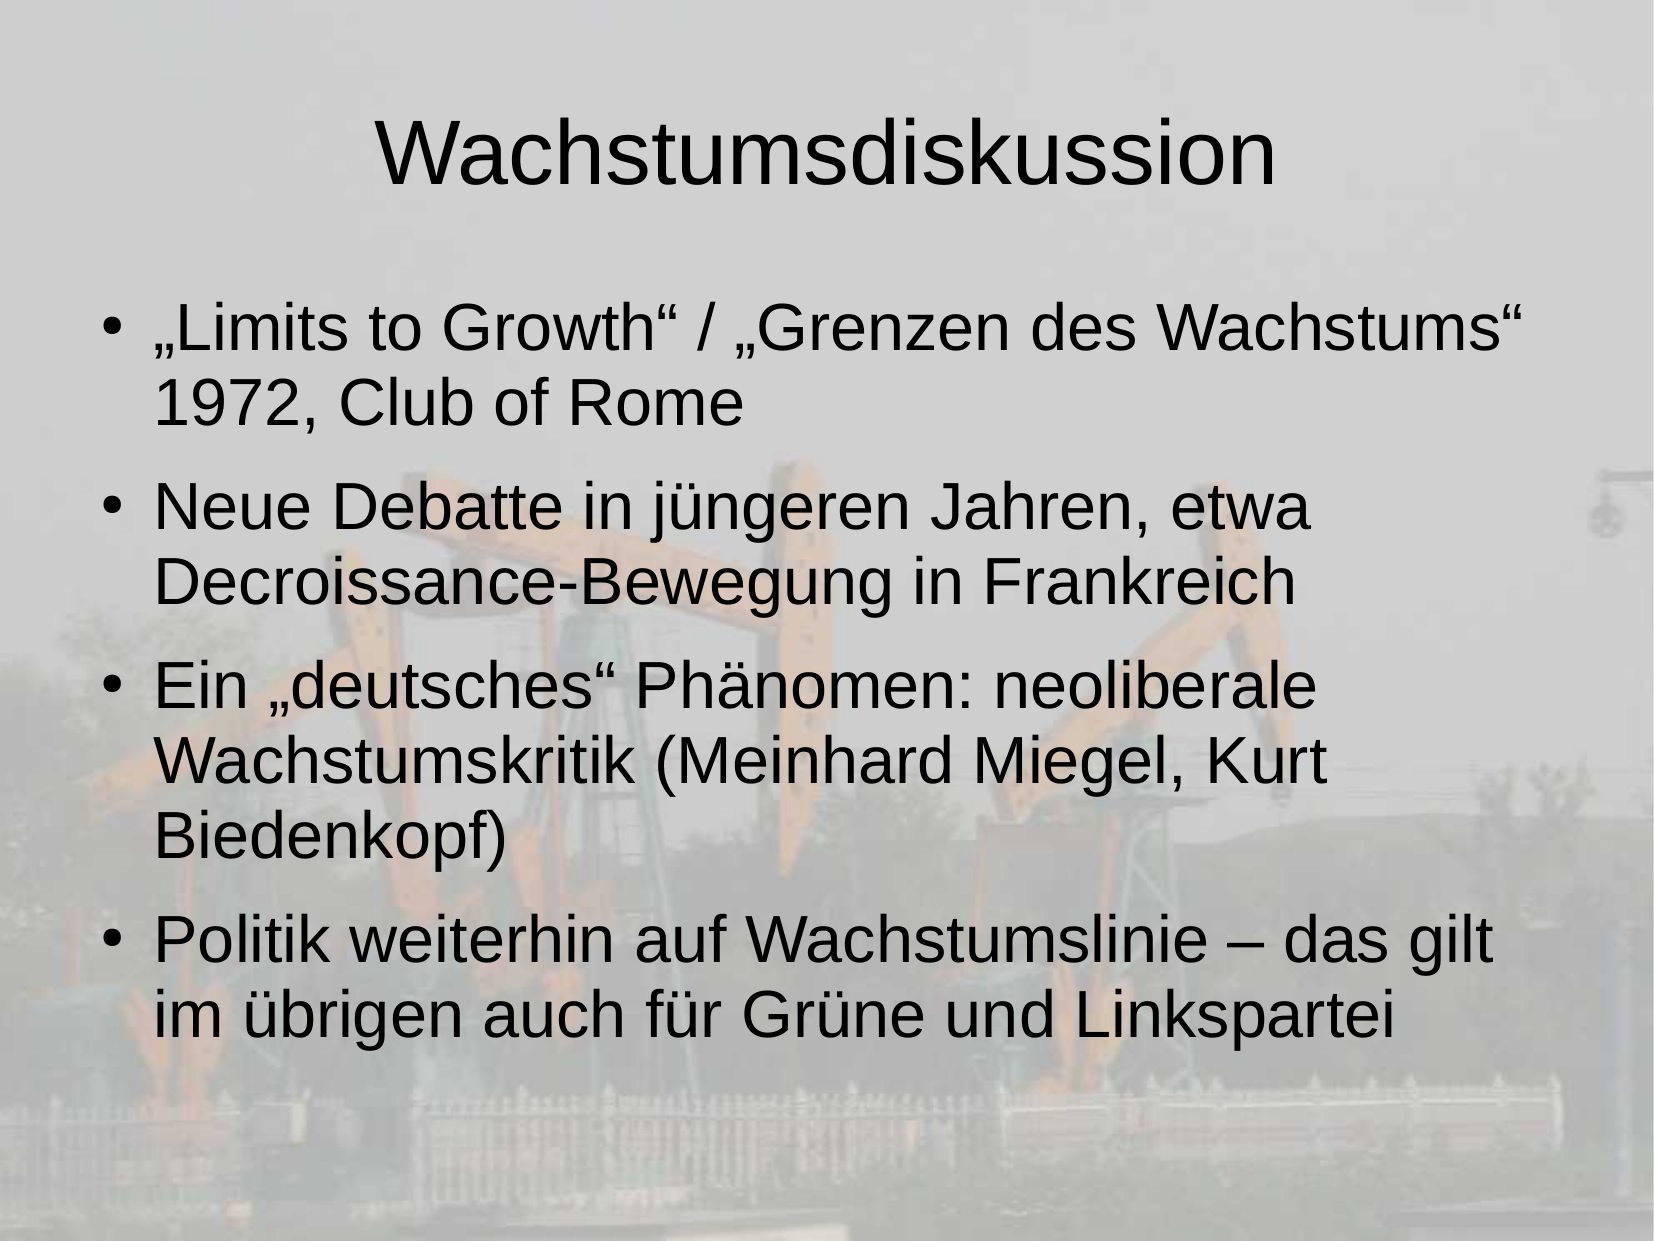

# Wachstumsdiskussion
„Limits to Growth“ / „Grenzen des Wachstums“ 1972, Club of Rome
Neue Debatte in jüngeren Jahren, etwa Decroissance-Bewegung in Frankreich
Ein „deutsches“ Phänomen: neoliberale Wachstumskritik (Meinhard Miegel, Kurt Biedenkopf)
Politik weiterhin auf Wachstumslinie – das gilt im übrigen auch für Grüne und Linkspartei